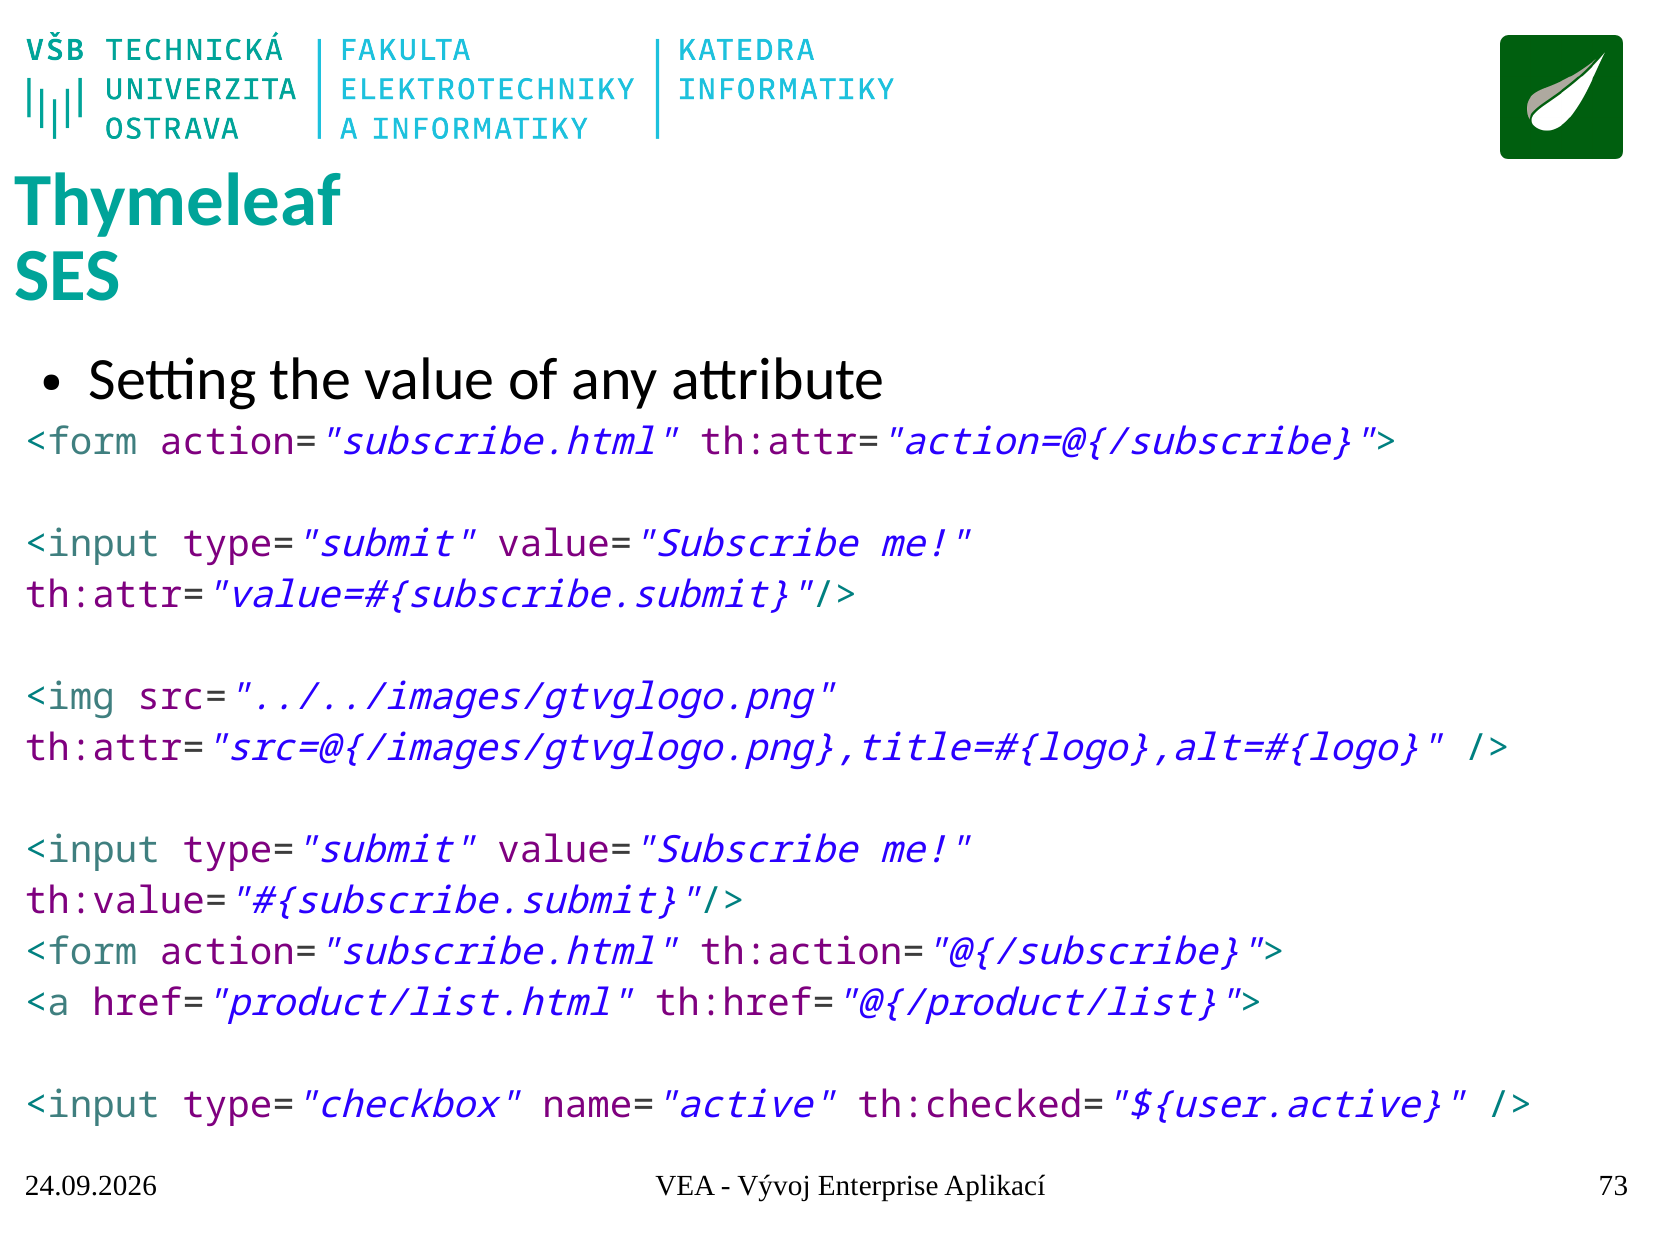

Thymeleaf
SES
# Setting the value of any attribute
<form action="subscribe.html" th:attr="action=@{/subscribe}">
<input type="submit" value="Subscribe me!" th:attr="value=#{subscribe.submit}"/>
<img src="../../images/gtvglogo.png" th:attr="src=@{/images/gtvglogo.png},title=#{logo},alt=#{logo}" />
<input type="submit" value="Subscribe me!" th:value="#{subscribe.submit}"/>
<form action="subscribe.html" th:action="@{/subscribe}">
<a href="product/list.html" th:href="@{/product/list}">
<input type="checkbox" name="active" th:checked="${user.active}" />
VEA - Vývoj Enterprise Aplikací
73